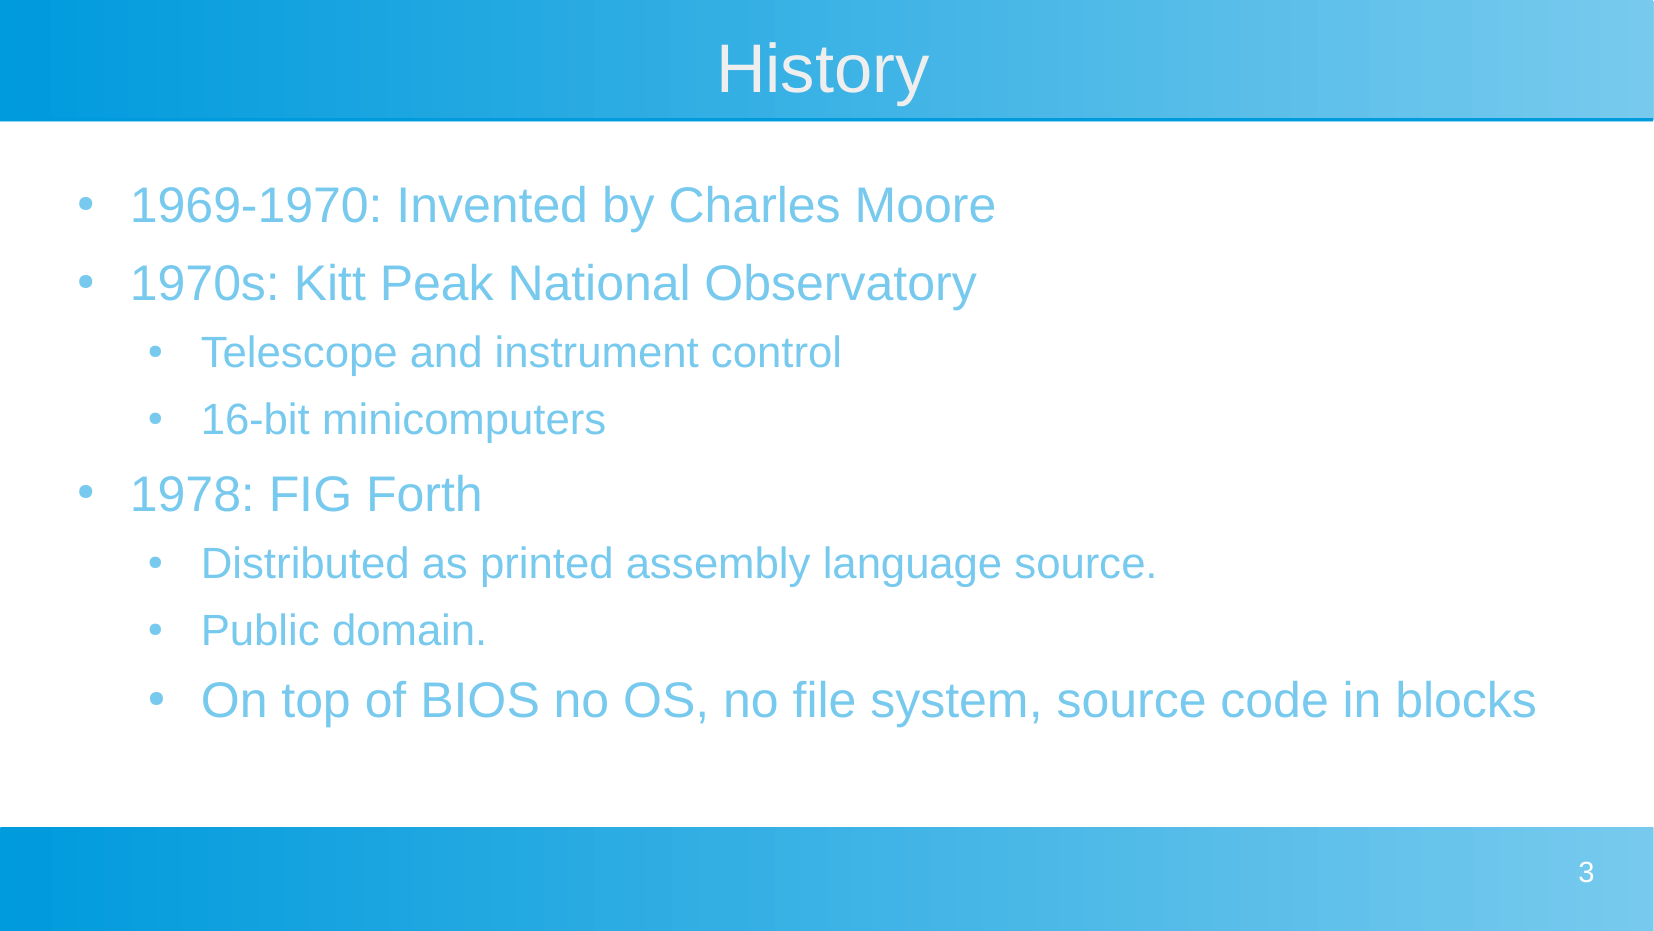

# History
1969-1970: Invented by Charles Moore
1970s: Kitt Peak National Observatory
Telescope and instrument control
16-bit minicomputers
1978: FIG Forth
Distributed as printed assembly language source.
Public domain.
On top of BIOS no OS, no file system, source code in blocks
3